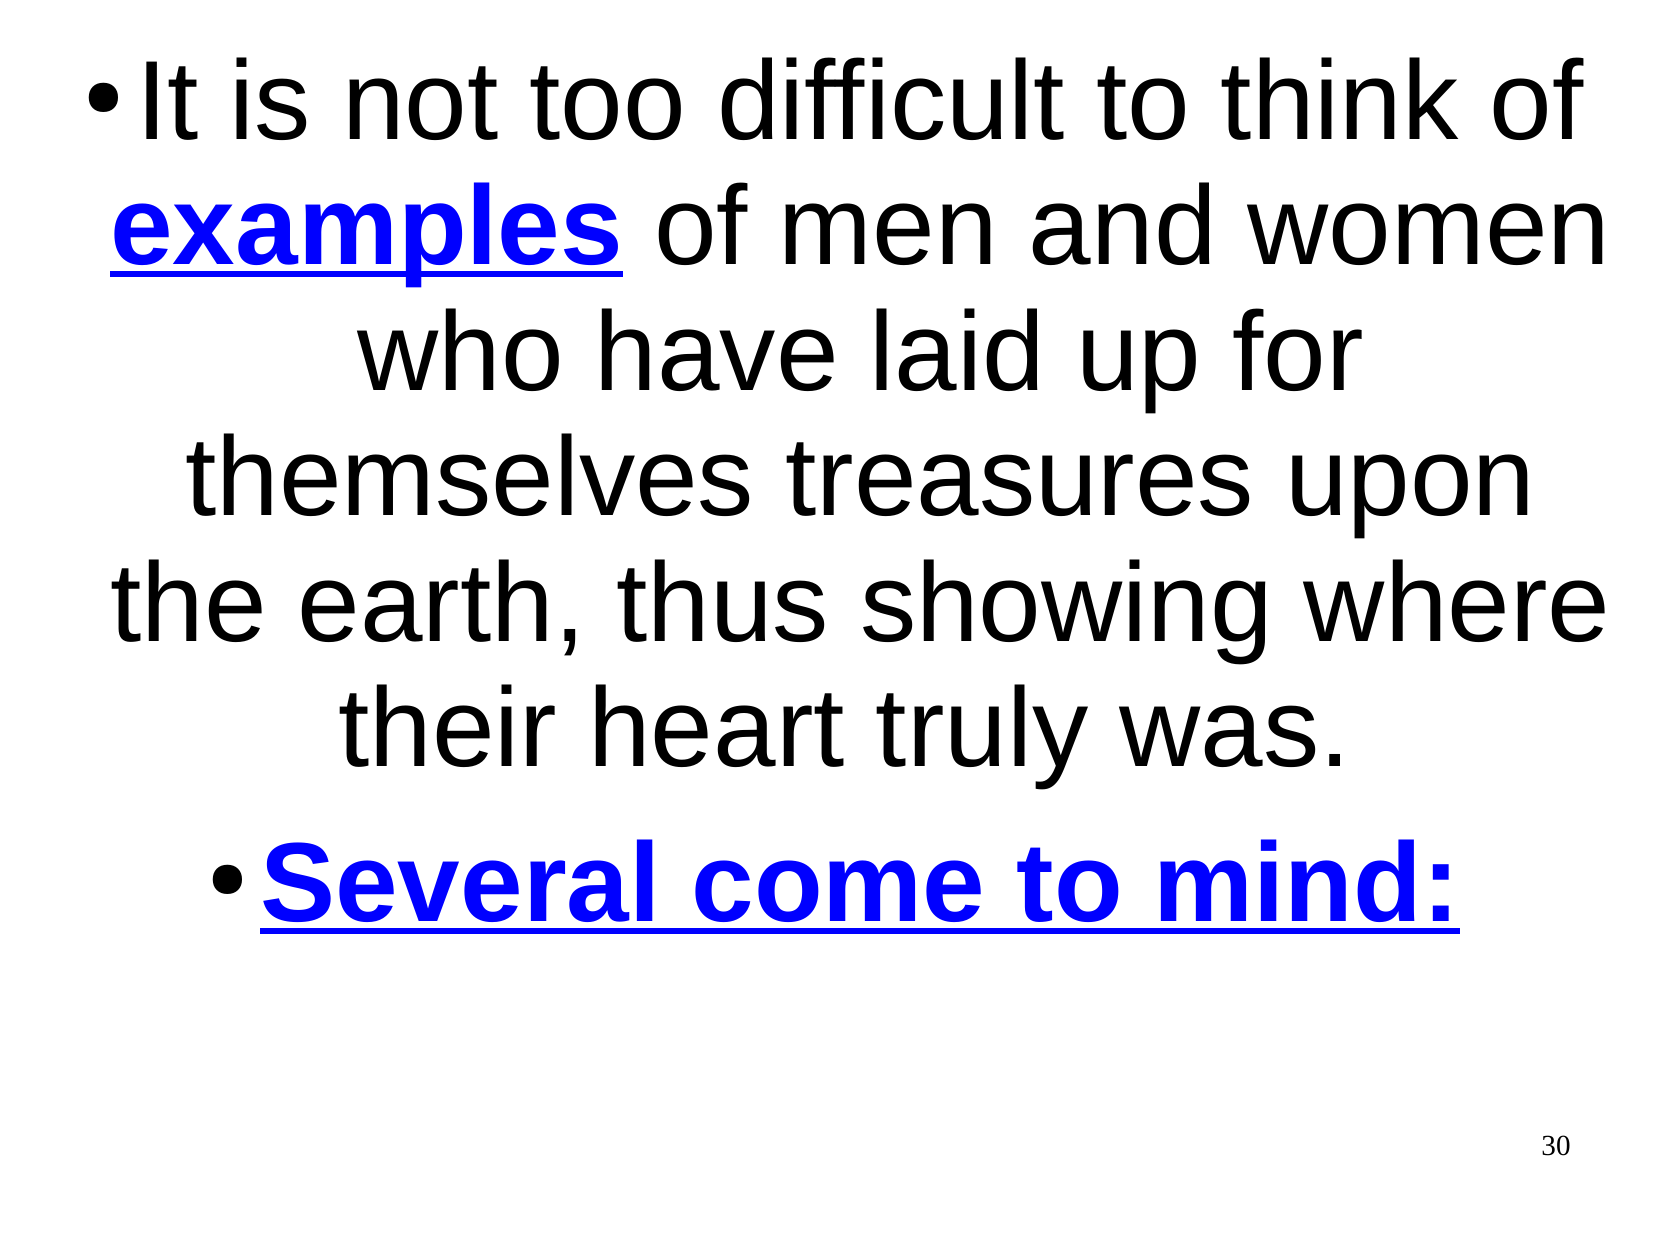

# It is not too difficult to think of examples of men and women who have laid up for themselves treasures upon the earth, thus showing where their heart truly was.
Several come to mind:
30